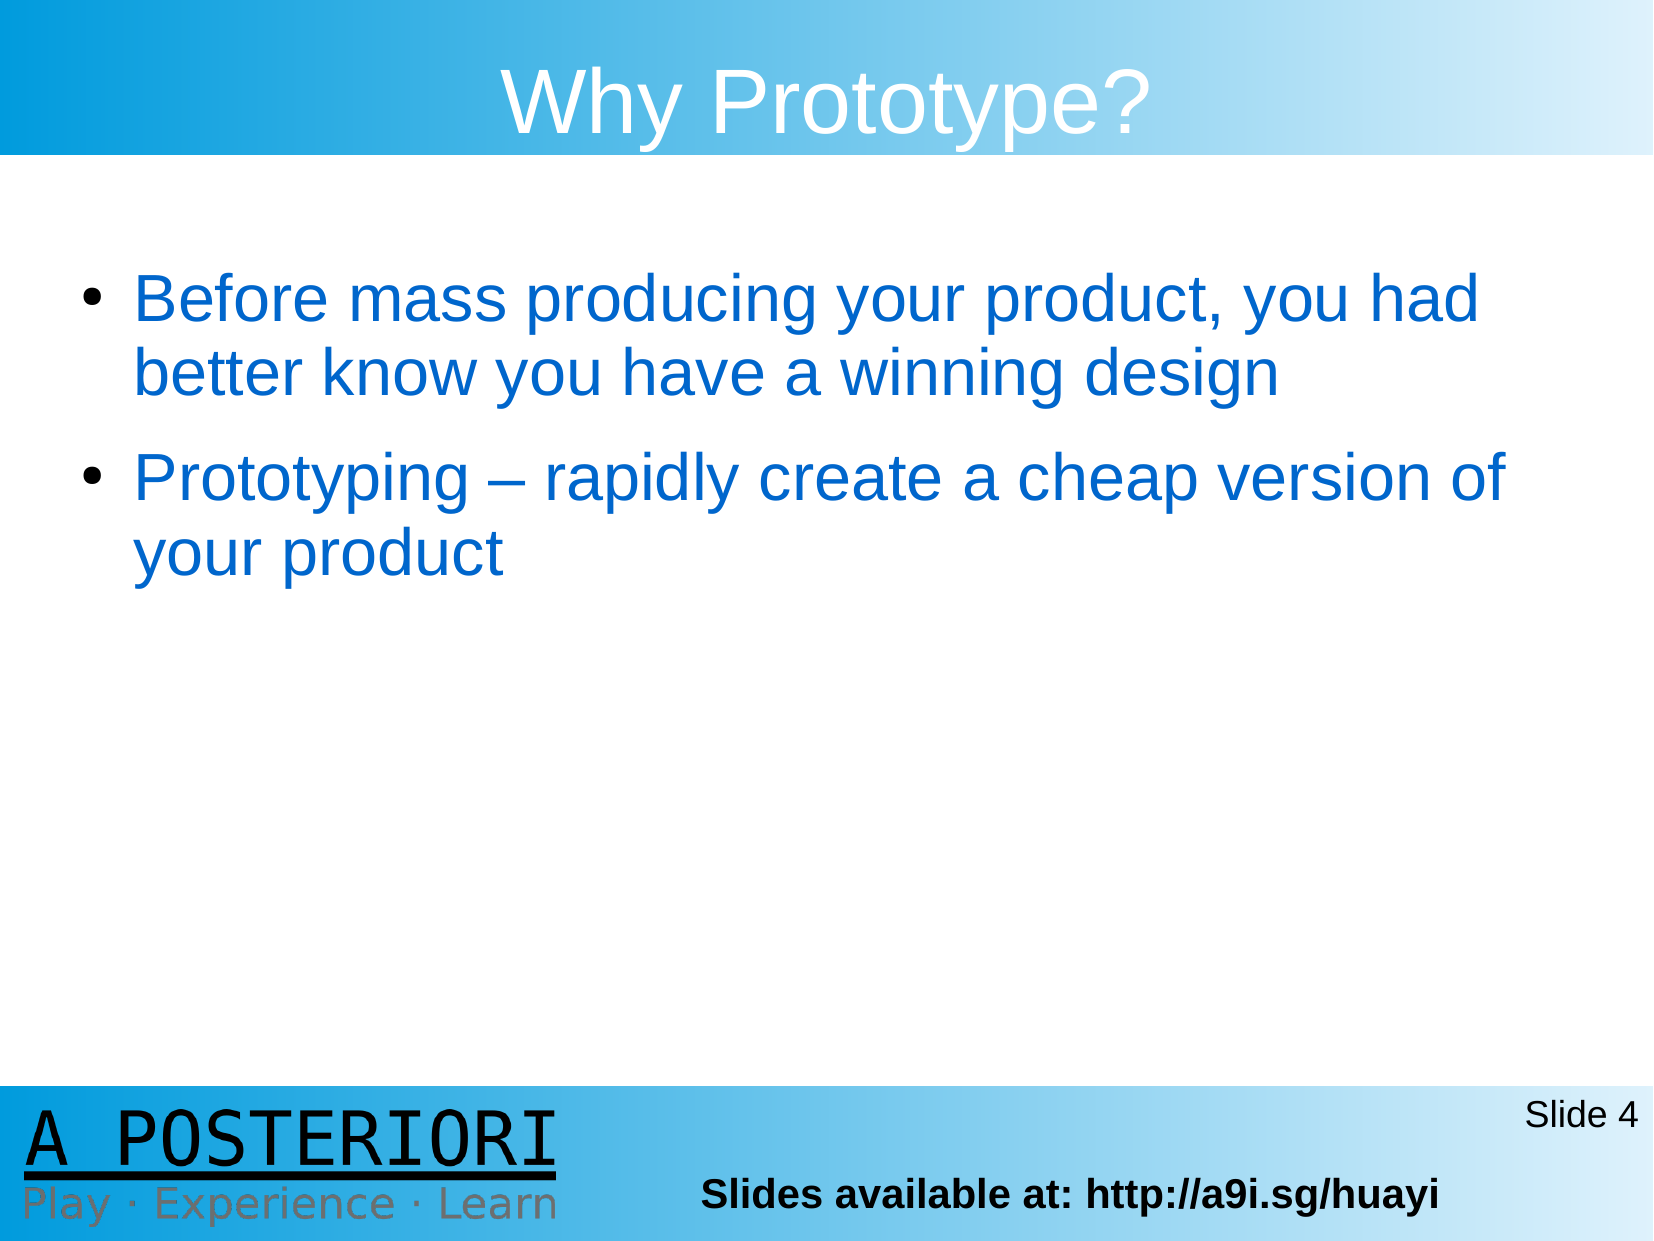

# Why Prototype?
Before mass producing your product, you had better know you have a winning design
Prototyping – rapidly create a cheap version of your product